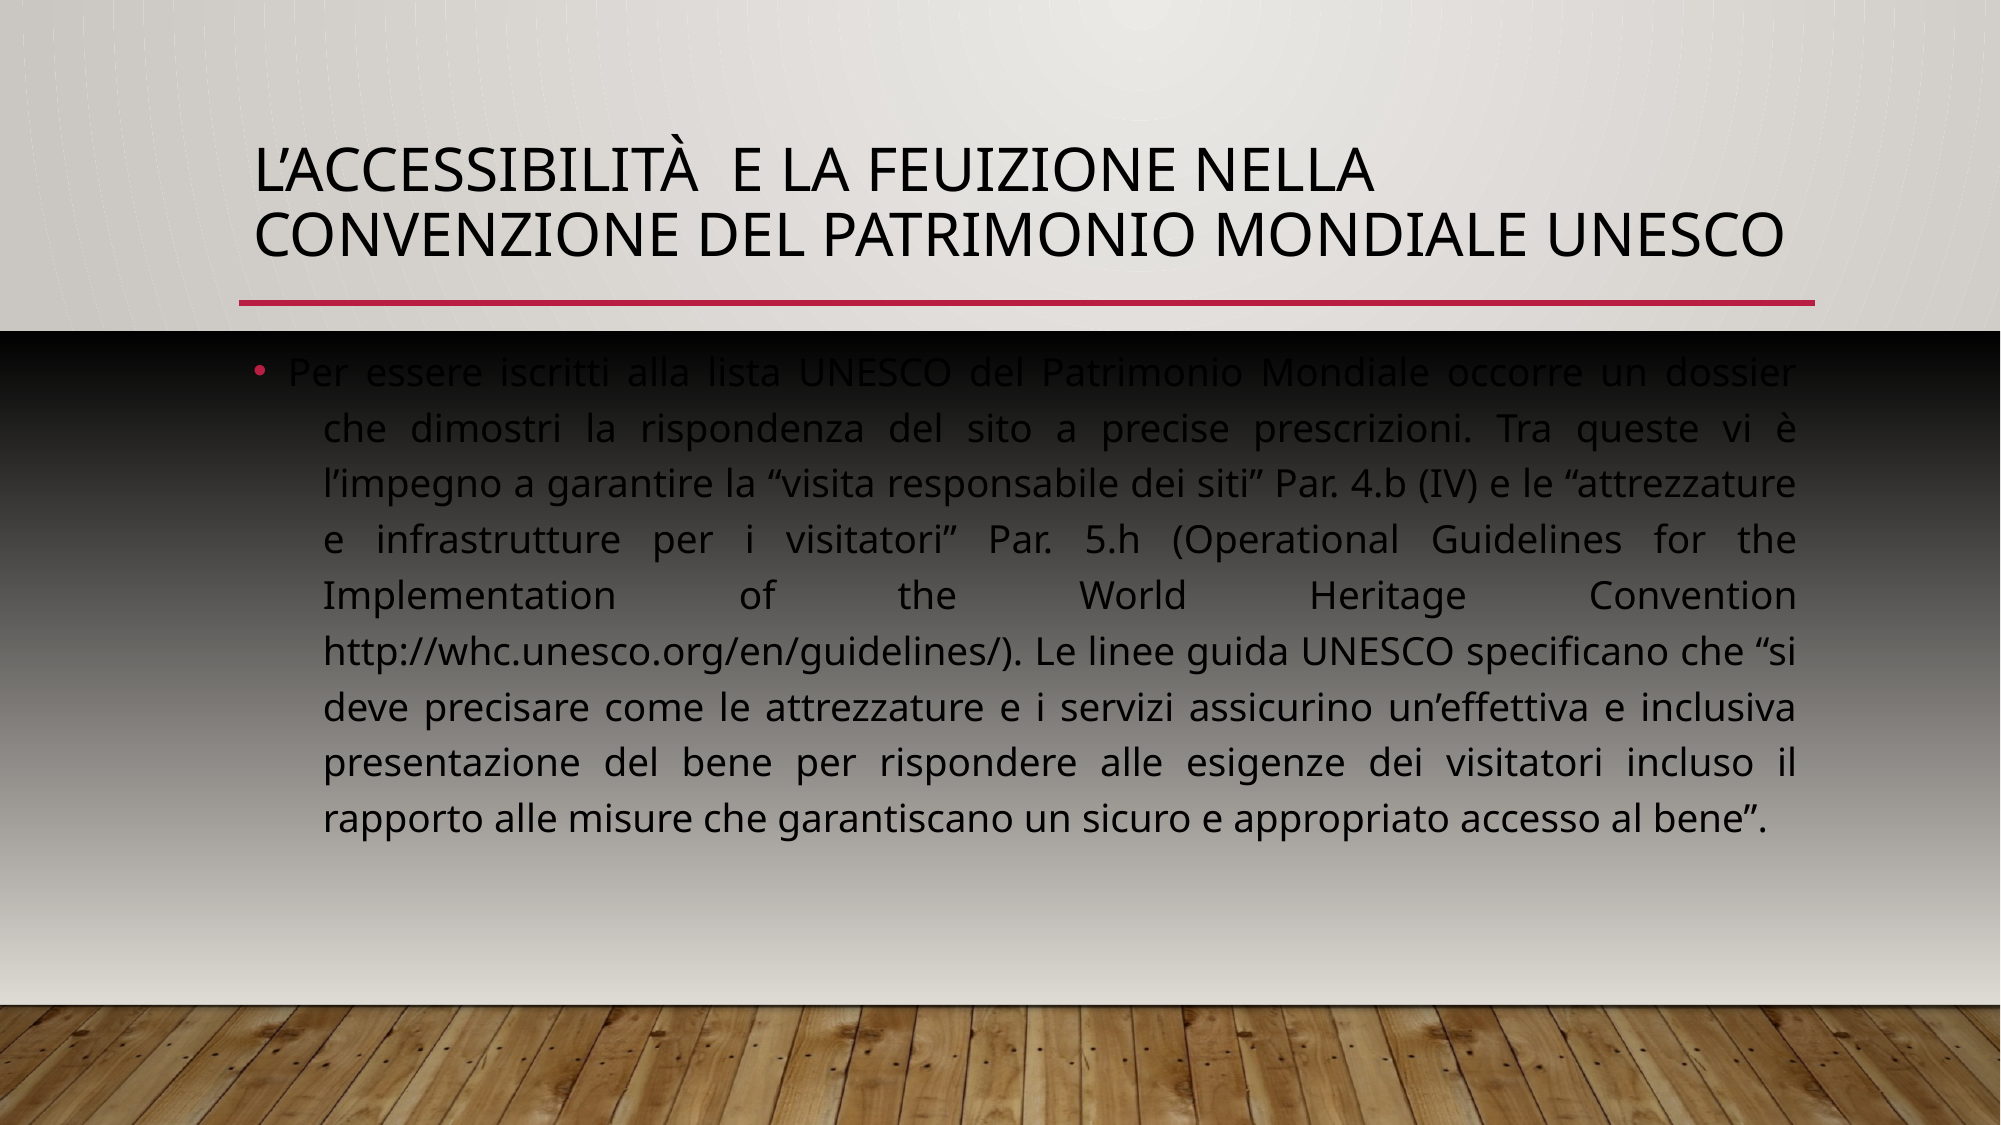

# L’accessibilità e la feuizione nella Convenzione del Patrimonio Mondiale UNESCO
Per essere iscritti alla lista UNESCO del Patrimonio Mondiale occorre un dossier che dimostri la rispondenza del sito a precise prescrizioni. Tra queste vi è l’impegno a garantire la “visita responsabile dei siti” Par. 4.b (IV) e le “attrezzature e infrastrutture per i visitatori” Par. 5.h (Operational Guidelines for the Implementation of the World Heritage Convention http://whc.unesco.org/en/guidelines/). Le linee guida UNESCO specificano che “si deve precisare come le attrezzature e i servizi assicurino un’effettiva e inclusiva presentazione del bene per rispondere alle esigenze dei visitatori incluso il rapporto alle misure che garantiscano un sicuro e appropriato accesso al bene”.